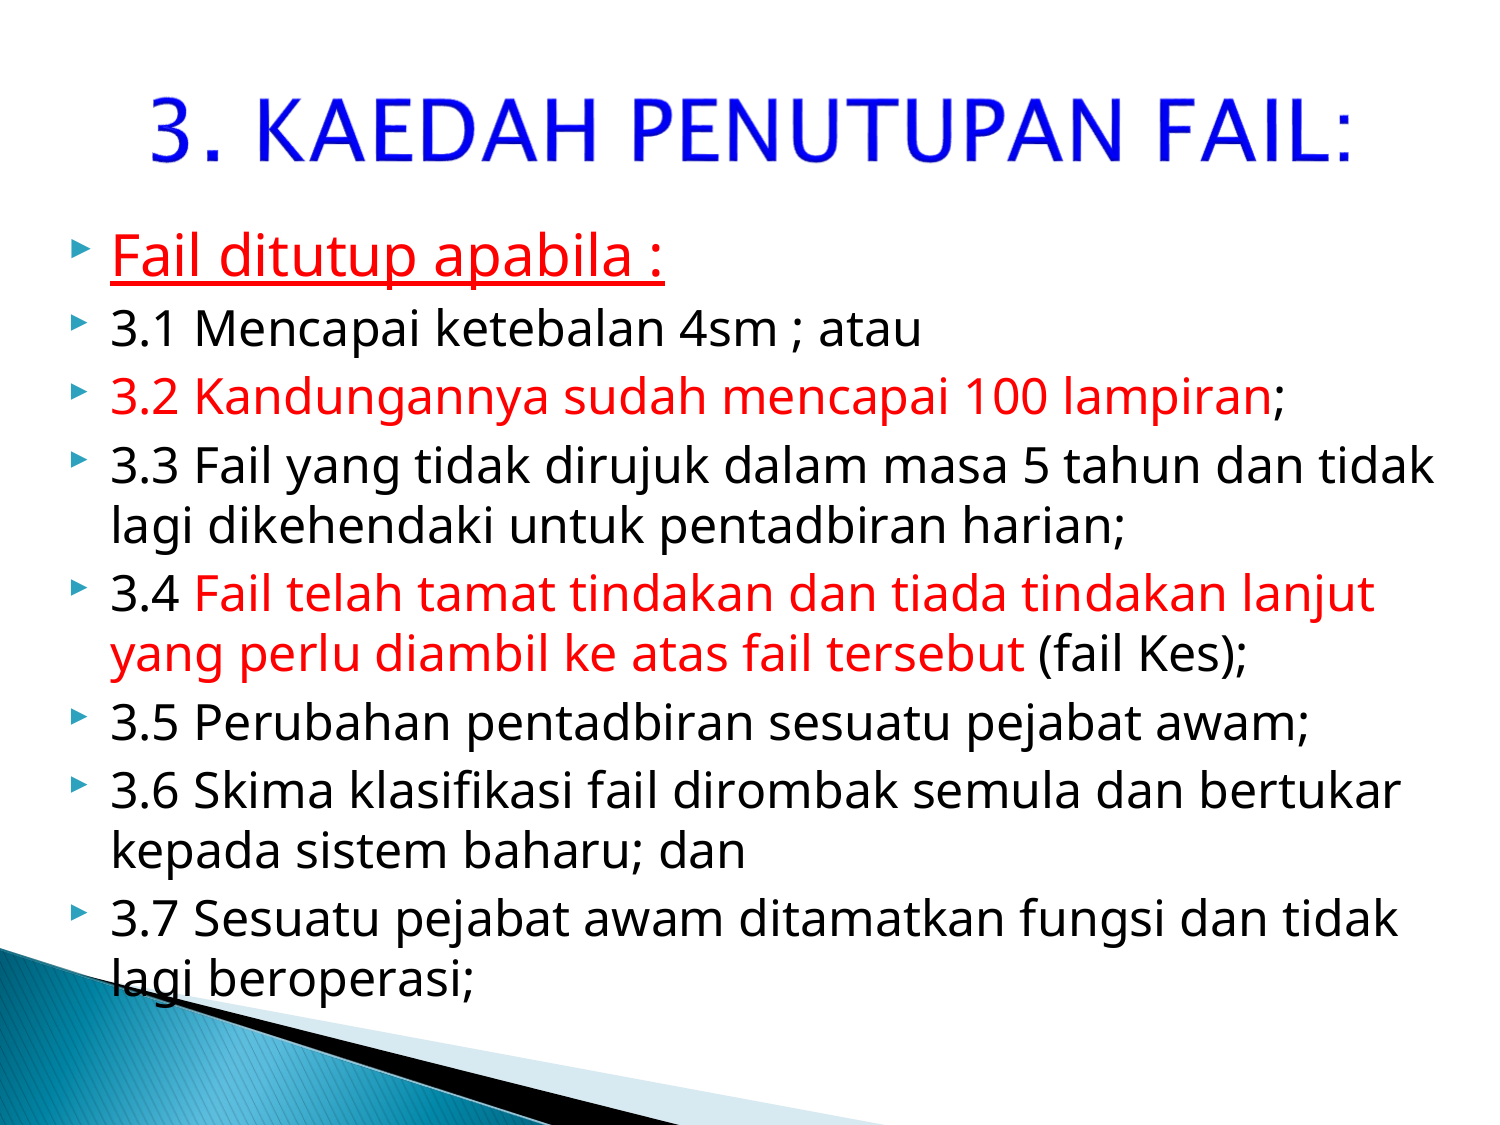

# Fail ditutup apabila :
3.1 Mencapai ketebalan 4sm ; atau
3.2 Kandungannya sudah mencapai 100 lampiran;
3.3 Fail yang tidak dirujuk dalam masa 5 tahun dan tidak lagi dikehendaki untuk pentadbiran harian;
3.4 Fail telah tamat tindakan dan tiada tindakan lanjut yang perlu diambil ke atas fail tersebut (fail Kes);
3.5 Perubahan pentadbiran sesuatu pejabat awam;
3.6 Skima klasifikasi fail dirombak semula dan bertukar kepada sistem baharu; dan
3.7 Sesuatu pejabat awam ditamatkan fungsi dan tidak lagi beroperasi;